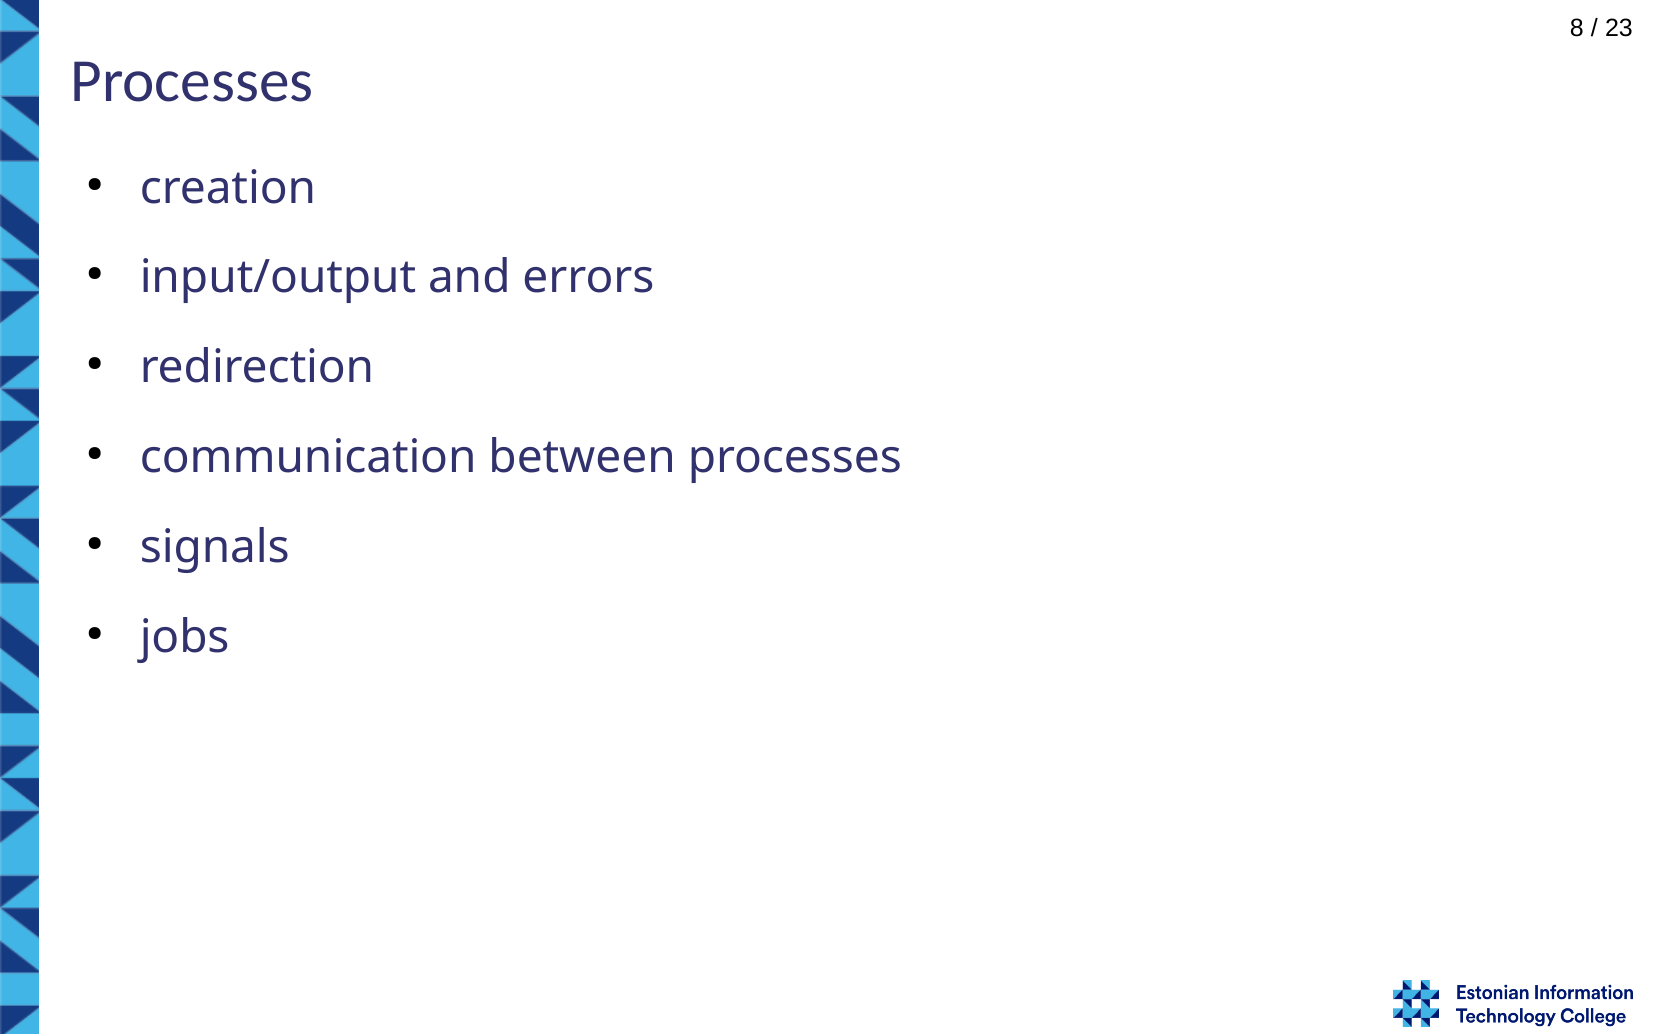

# Processes
creation
input/output and errors
redirection
communication between processes
signals
jobs